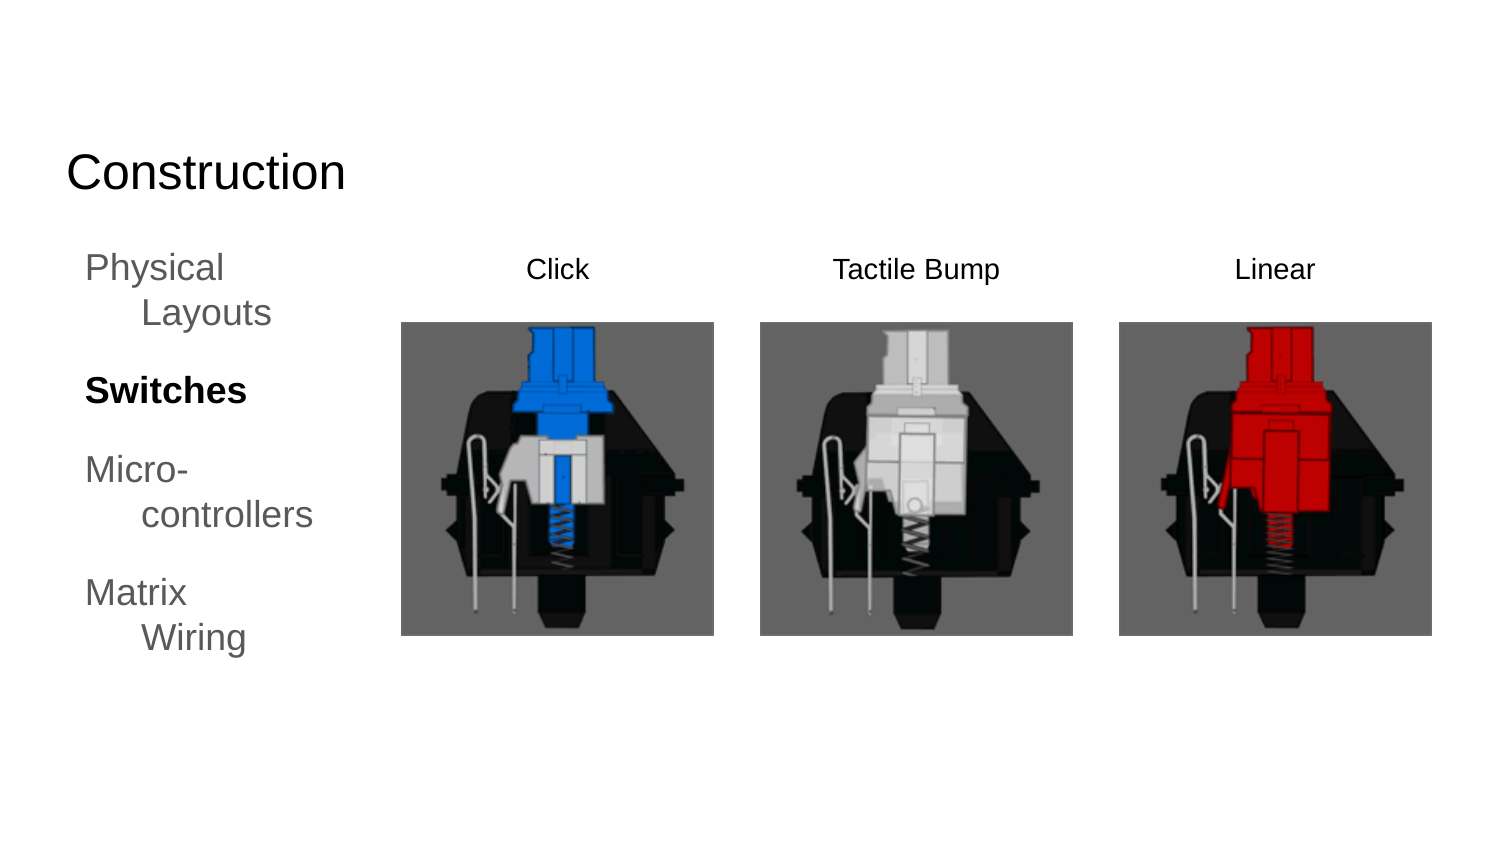

# Construction
Physical
Layouts
Switches
Micro-
controllers
Matrix
Wiring
Click
Tactile Bump
Linear